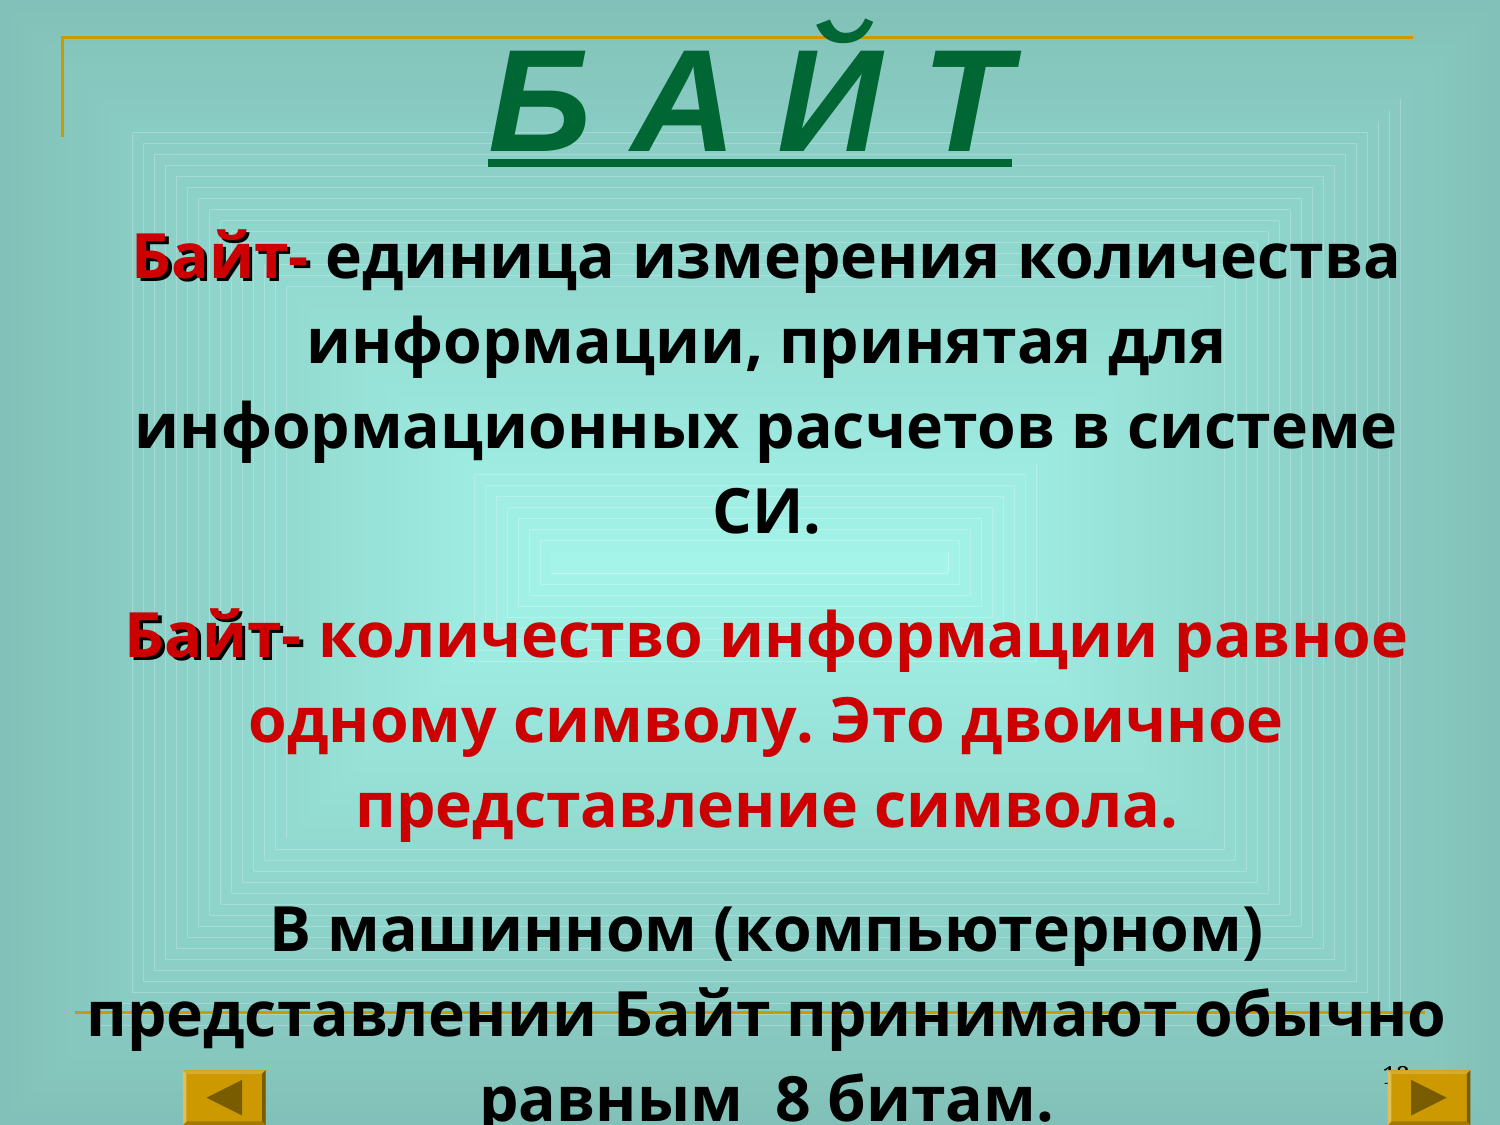

# Б А Й Т
Байт- единица измерения количества информации, принятая для информационных расчетов в системе СИ.
Байт- количество информации равное одному символу. Это двоичное представление символа.
В машинном (компьютерном) представлении Байт принимают обычно равным 8 битам.
ПОЧЕМУ ?
13